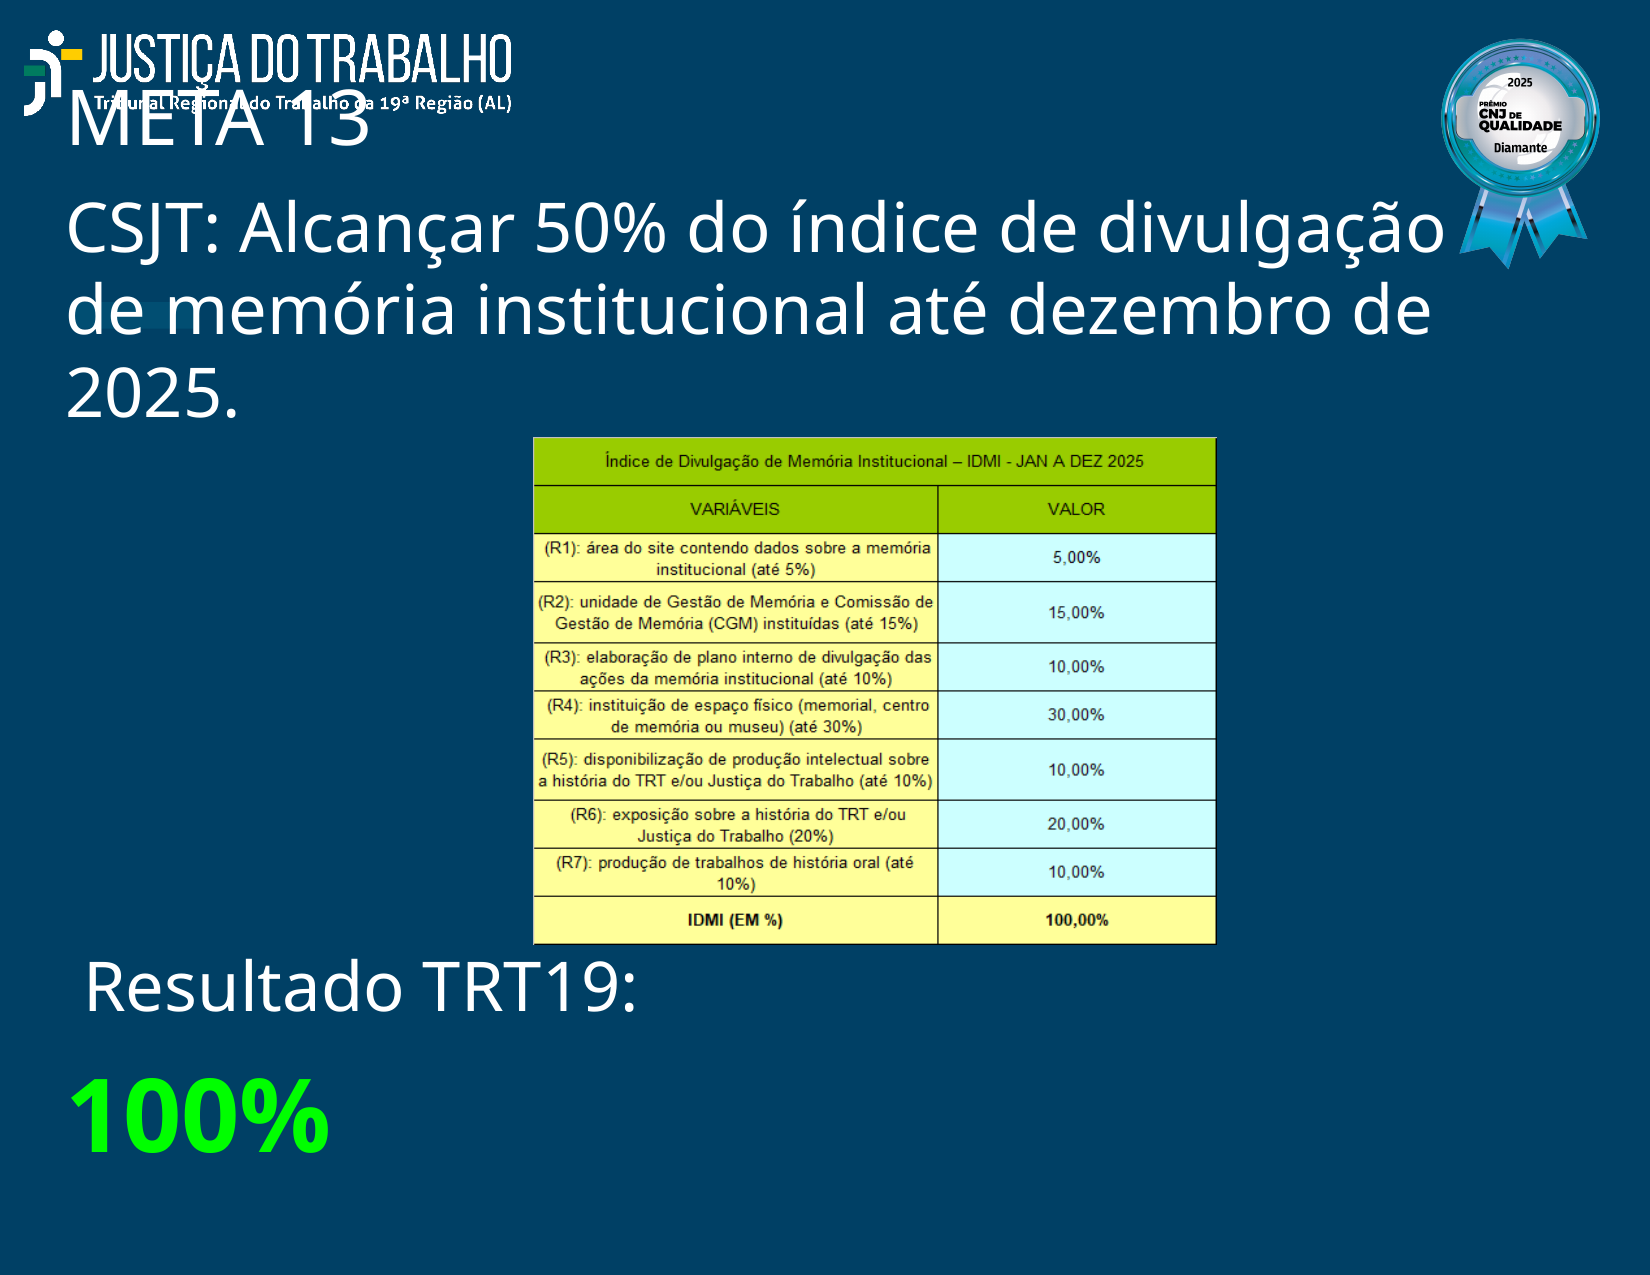

META 13
CSJT: Alcançar 50% do índice de divulgação de memória institucional até dezembro de 2025.
 Resultado TRT19:
100%